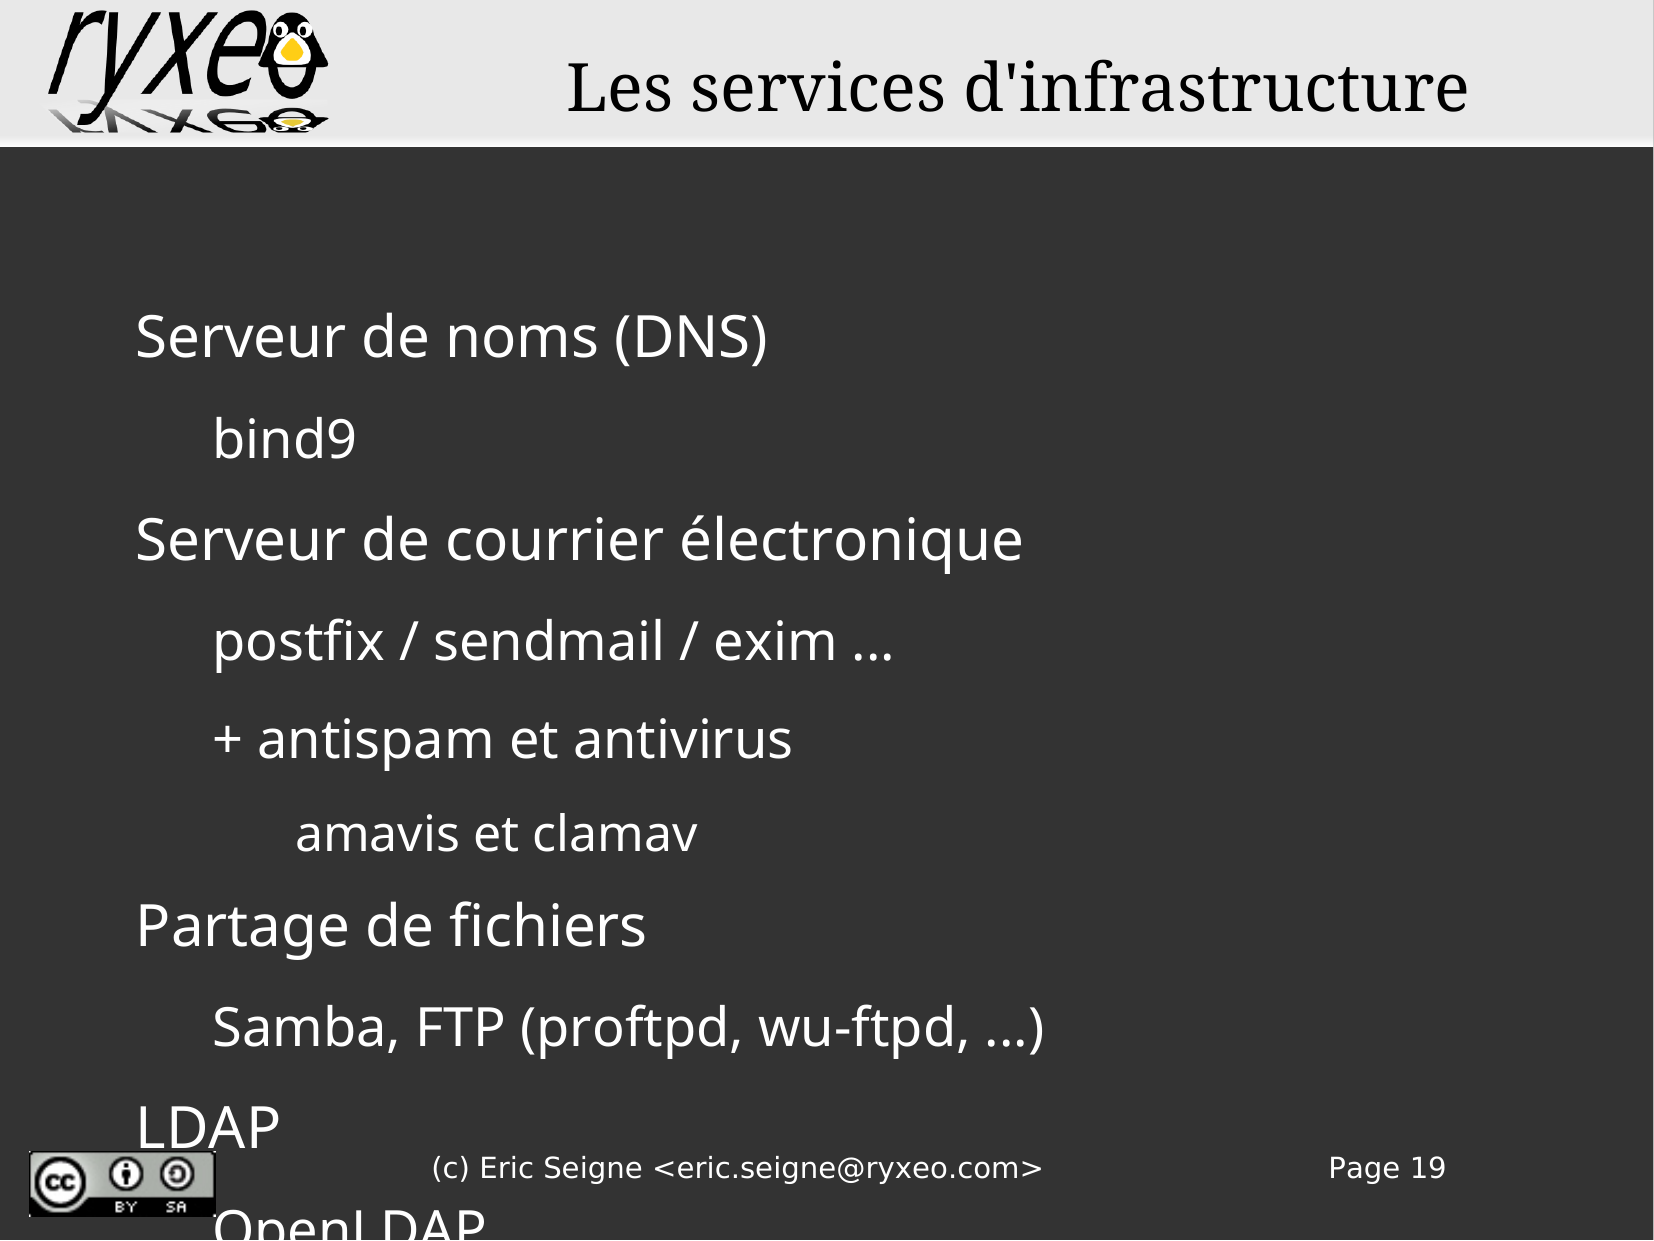

# Les services d'infrastructure
Serveur de noms (DNS)
bind9
Serveur de courrier électronique
postfix / sendmail / exim ...
+ antispam et antivirus
amavis et clamav
Partage de fichiers
Samba, FTP (proftpd, wu-ftpd, ...)
LDAP
OpenLDAP
Toto le héro
19